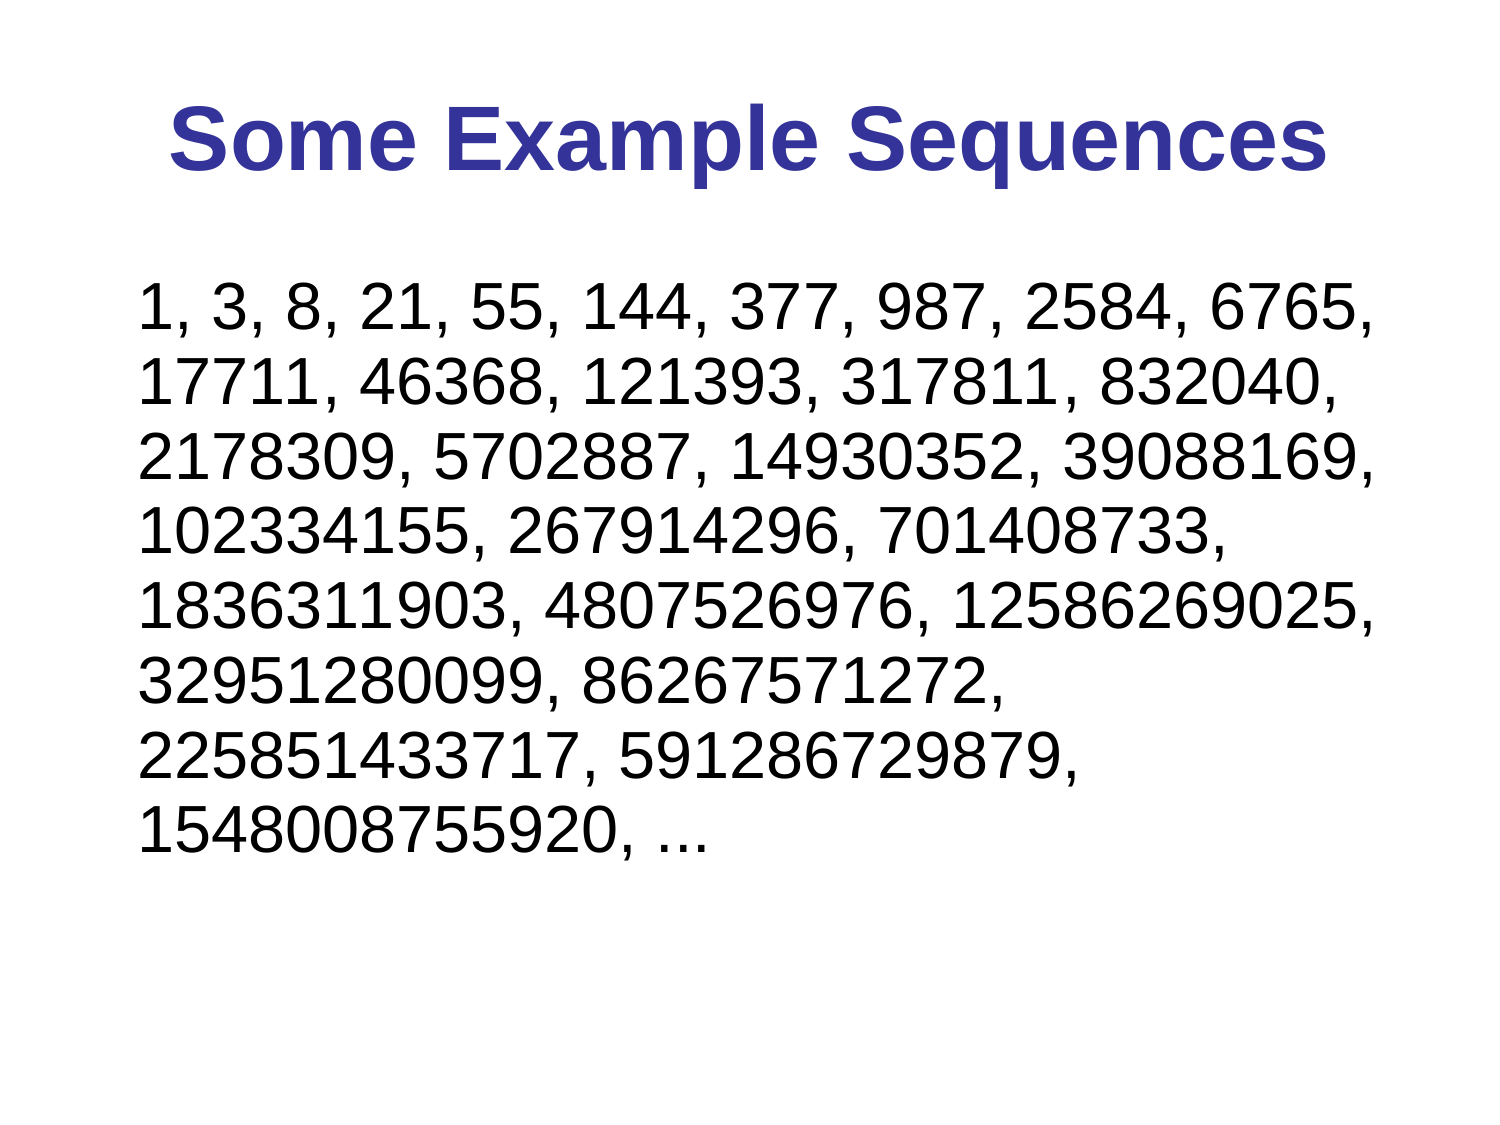

# Some Example Sequences
 1, 3, 8, 21, 55, 144, 377, 987, 2584, 6765, 17711, 46368, 121393, 317811, 832040, 2178309, 5702887, 14930352, 39088169, 102334155, 267914296, 701408733, 1836311903, 4807526976, 12586269025, 32951280099, 86267571272, 225851433717, 591286729879, 1548008755920, ...